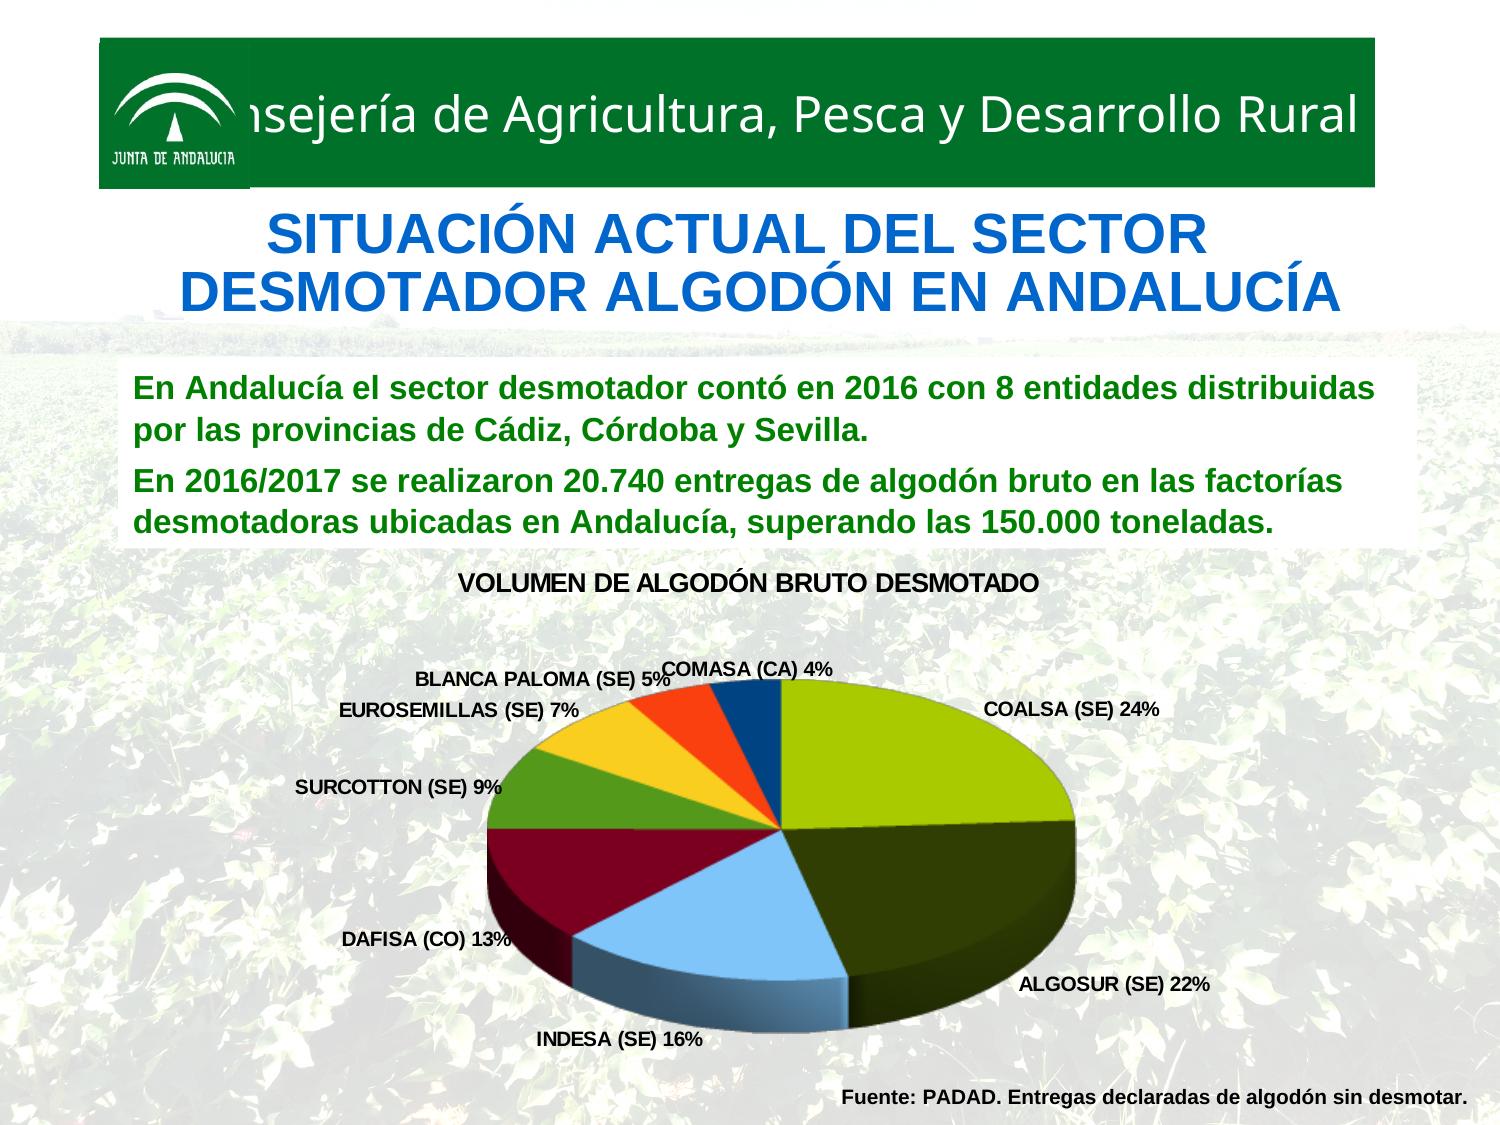

# Consejería de Agricultura, Pesca y Desarrollo Rural
SITUACIÓN ACTUAL DEL SECTOR DESMOTADOR ALGODÓN EN ANDALUCÍA
En Andalucía el sector desmotador contó en 2016 con 8 entidades distribuidas por las provincias de Cádiz, Córdoba y Sevilla.
En 2016/2017 se realizaron 20.740 entregas de algodón bruto en las factorías desmotadoras ubicadas en Andalucía, superando las 150.000 toneladas.
Fuente: PADAD. Entregas declaradas de algodón sin desmotar.